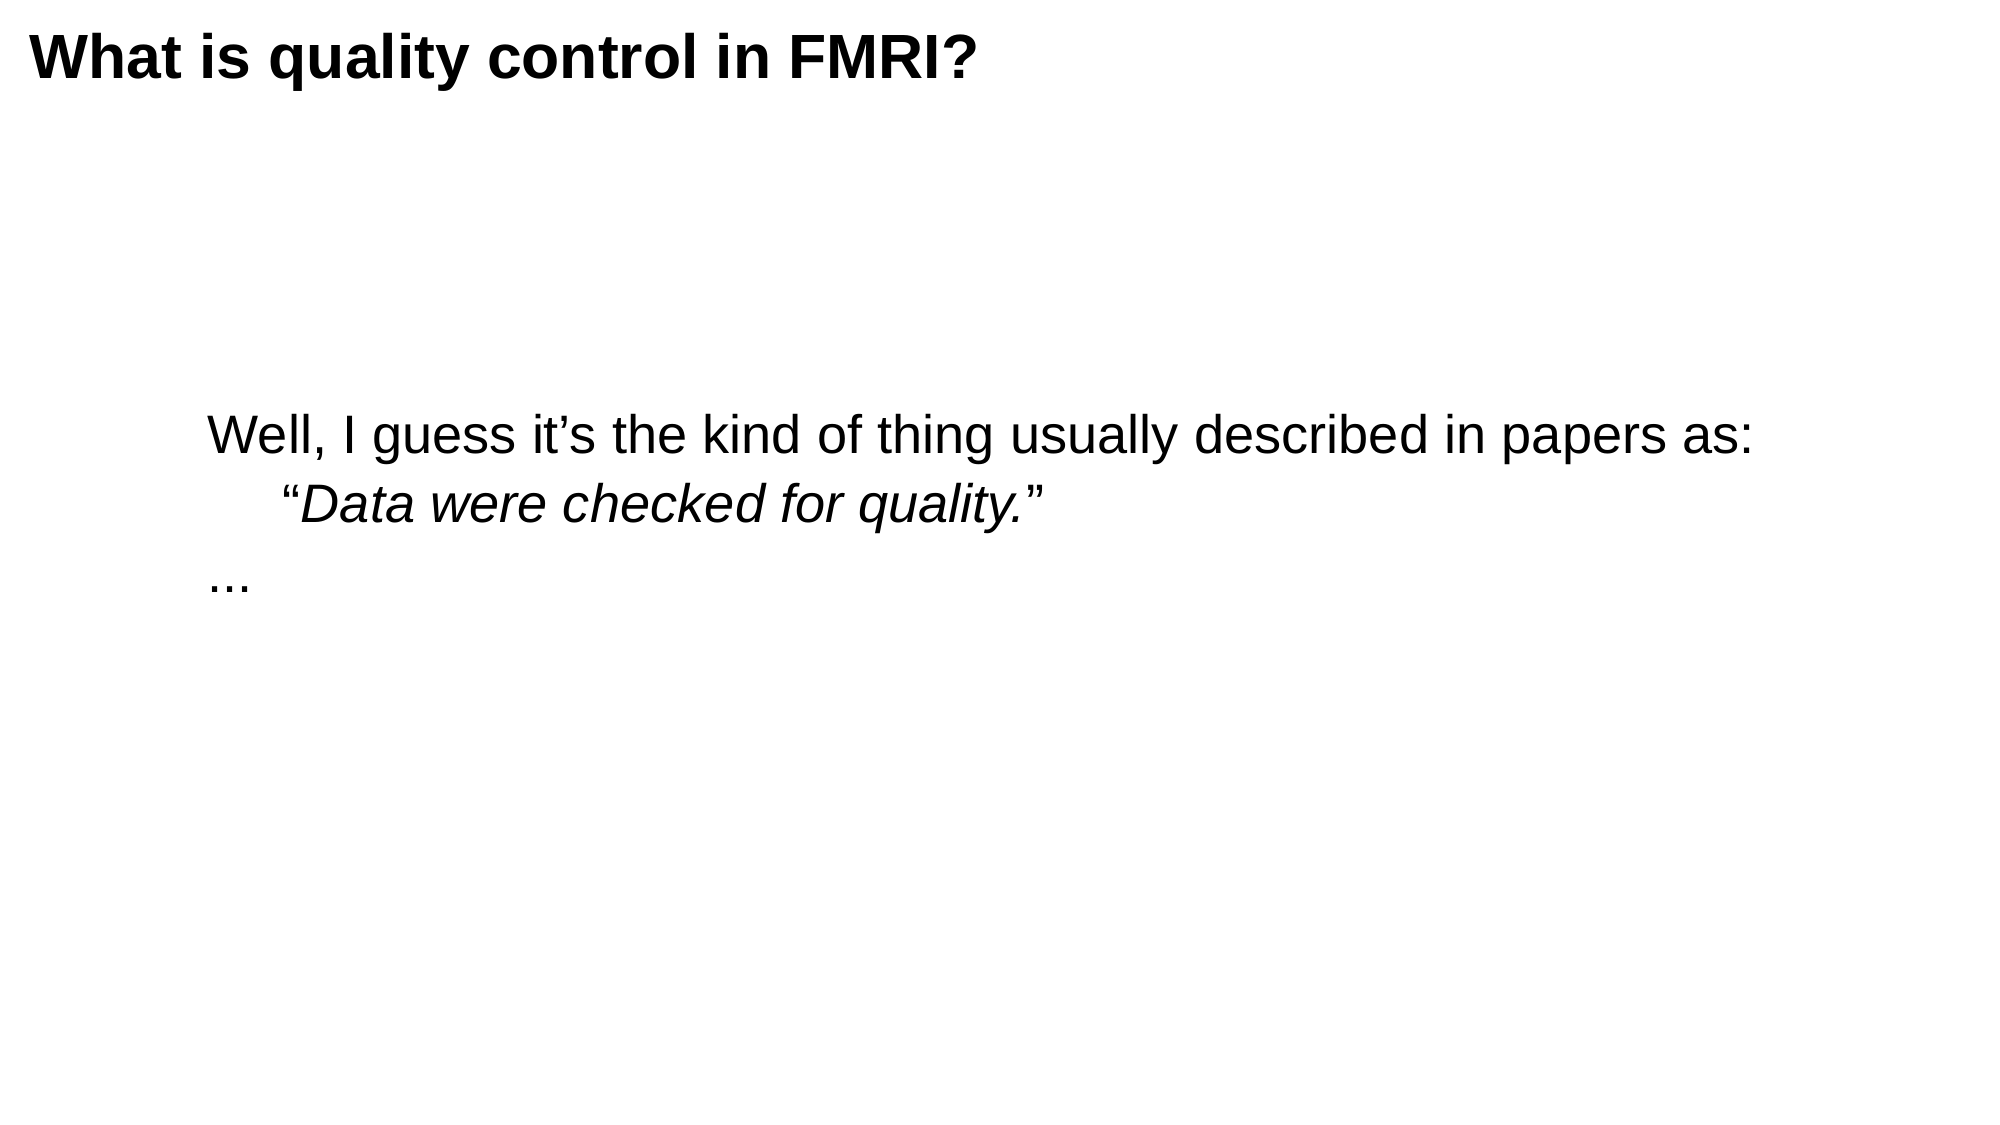

What is quality control in FMRI?
Well, I guess it’s the kind of thing usually described in papers as:
	“Data were checked for quality.”
...